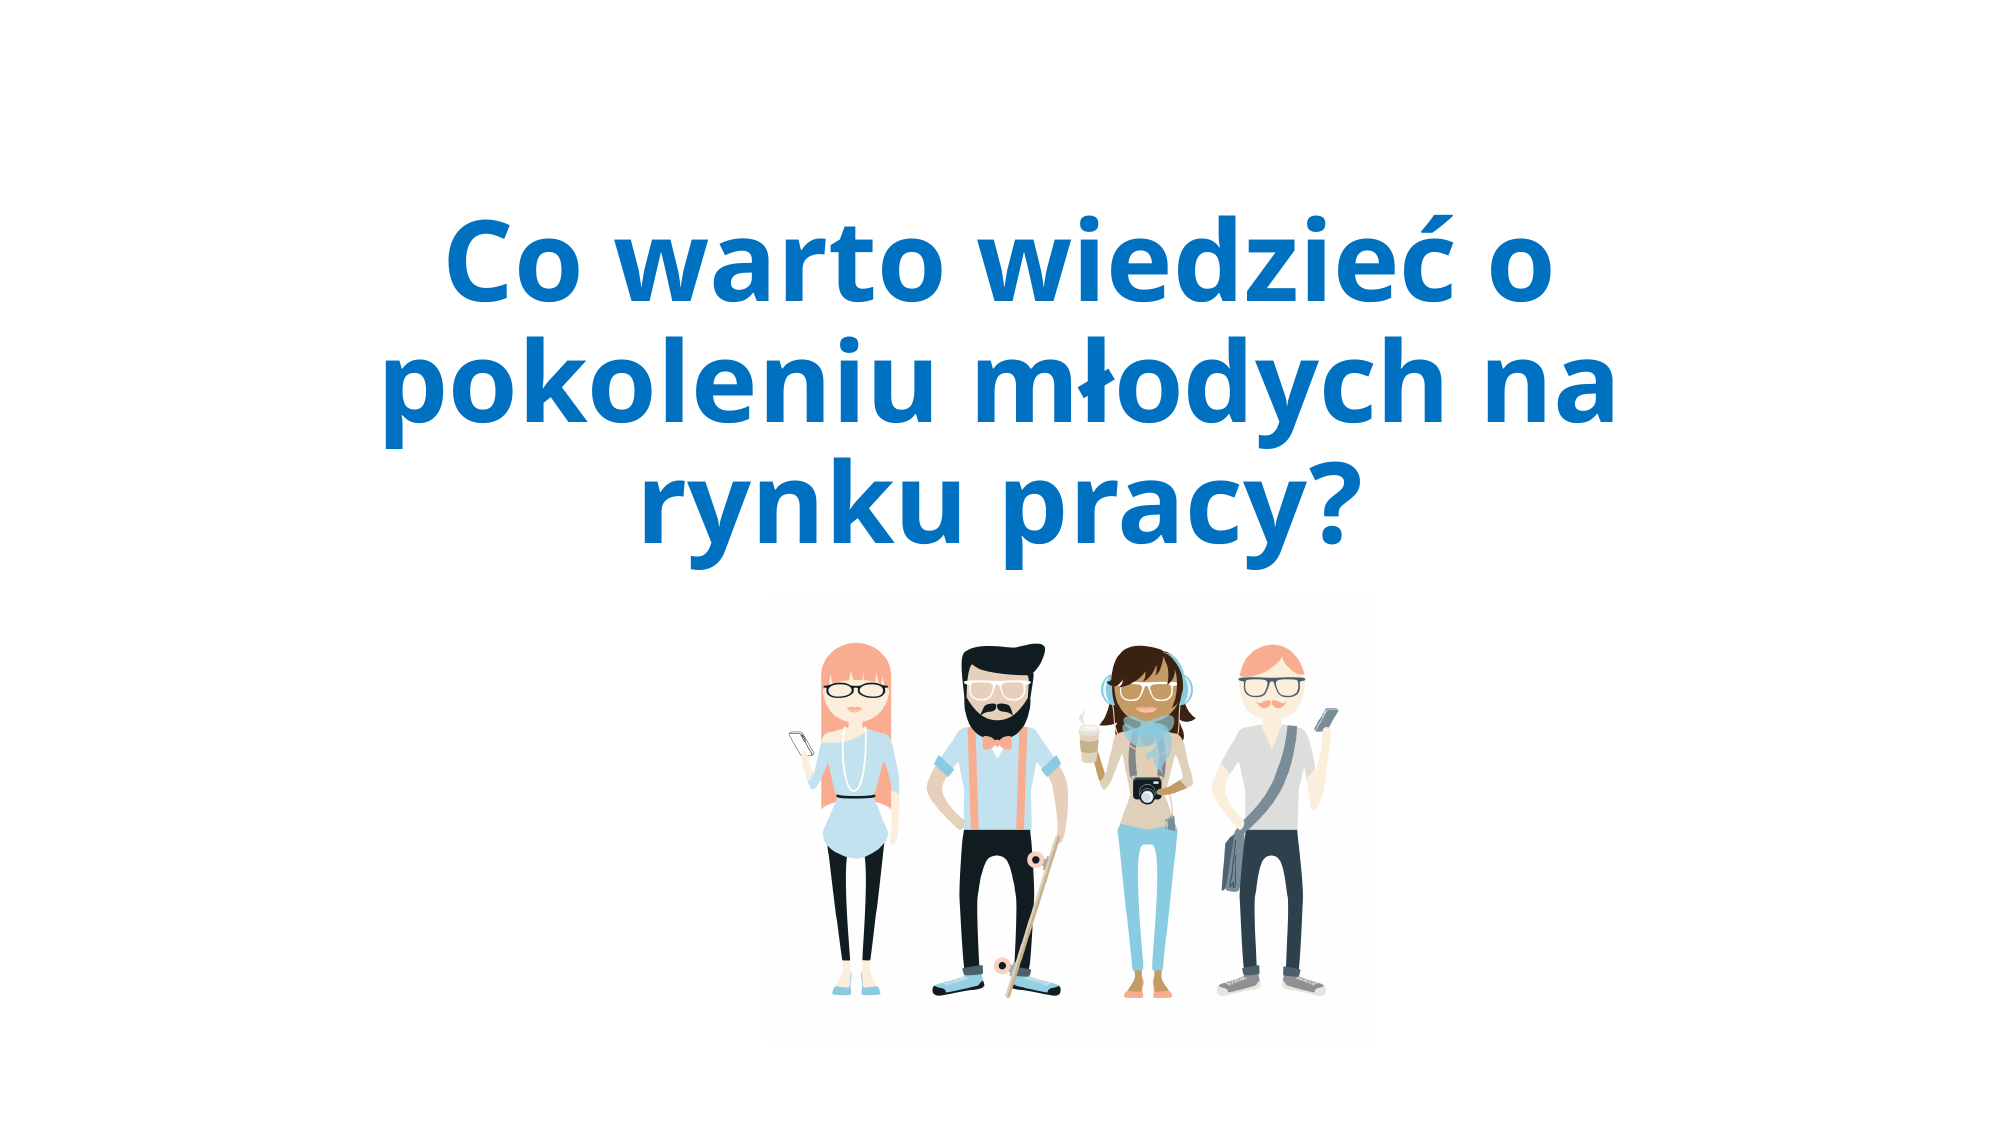

# Co warto wiedzieć o pokoleniu młodych na rynku pracy?